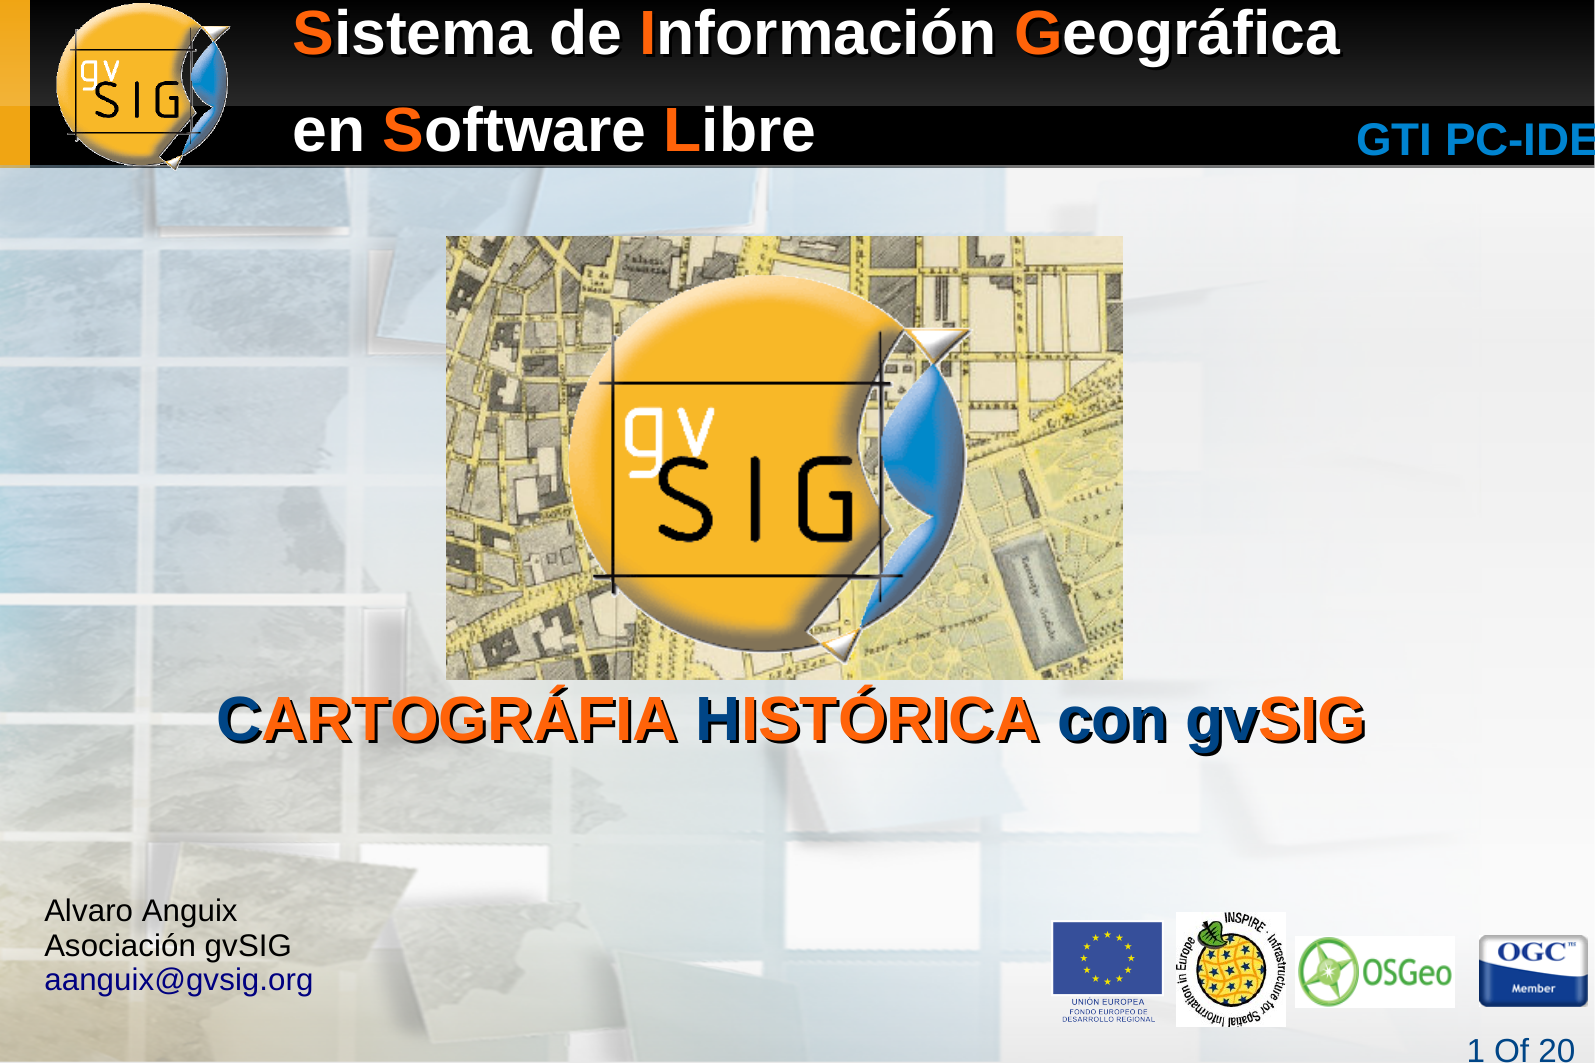

#
Sistema de Información Geográfica
en Software Libre
 CARTOGRÁFIA HISTÓRICA con gvSIG
Alvaro Anguix
Asociación gvSIG
aanguix@gvsig.org